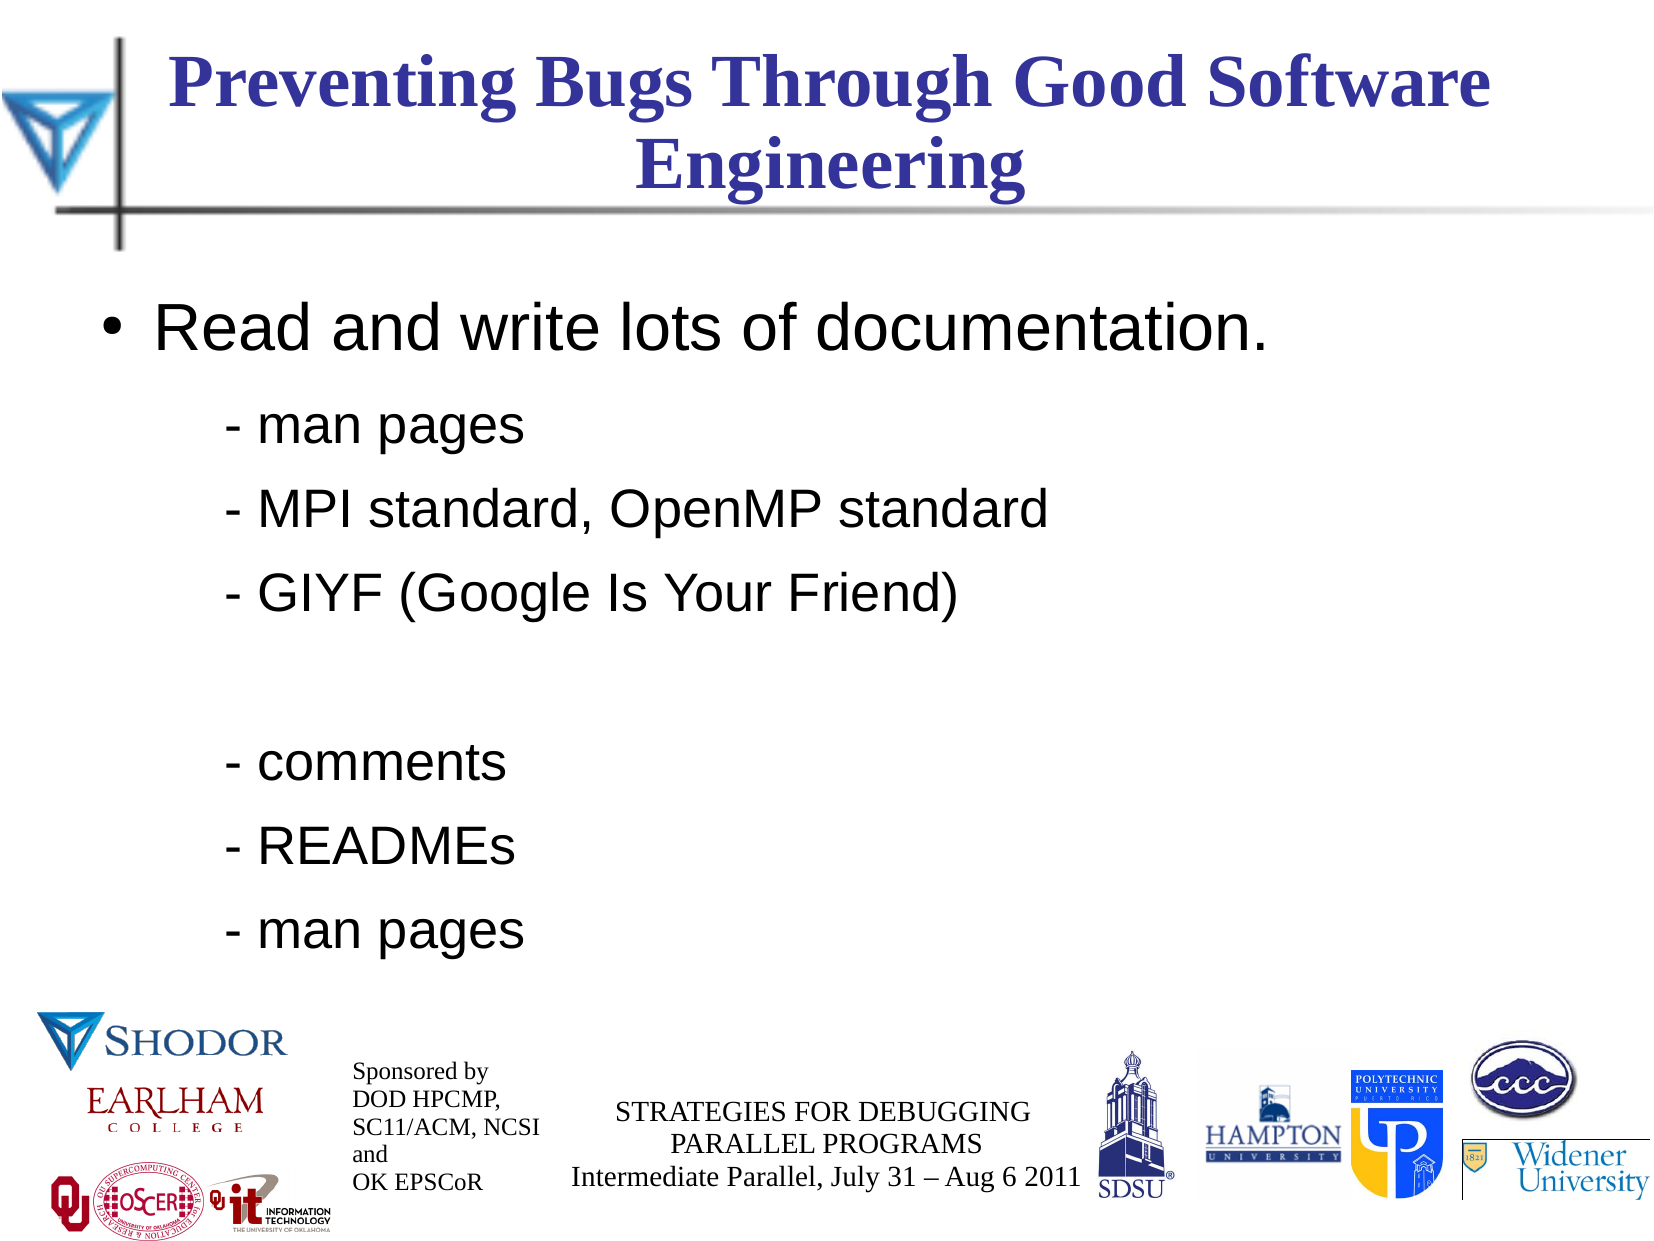

# Preventing Bugs Through Good Software Engineering
Read and write lots of documentation.
- man pages
- MPI standard, OpenMP standard
- GIYF (Google Is Your Friend)
- comments
- READMEs
- man pages
Sponsored by DOD HPCMP, SC11/ACM, NCSI and
OK EPSCoR
STRATEGIES FOR DEBUGGING
PARALLEL PROGRAMS
Intermediate Parallel, July 31 – Aug 6 2011